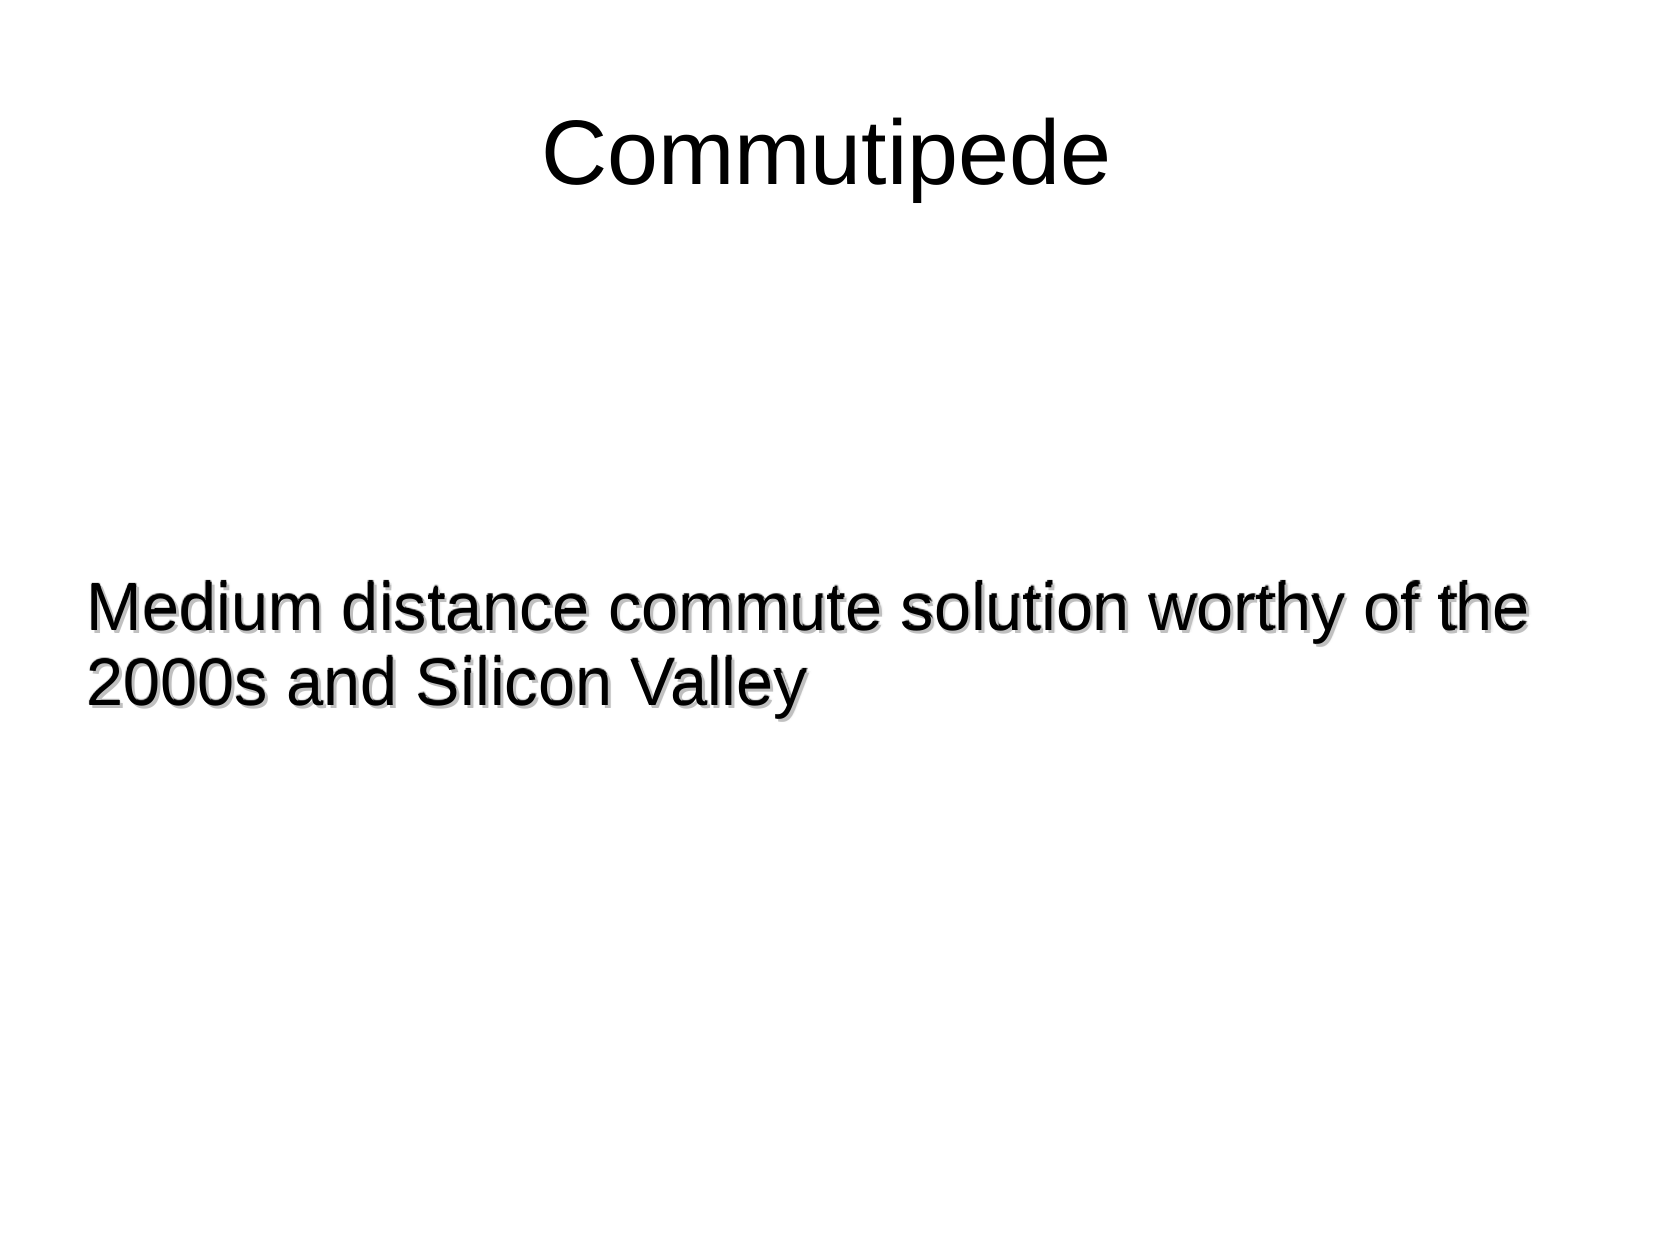

# Commutipede
Medium distance commute solution worthy of the 2000s and Silicon Valley